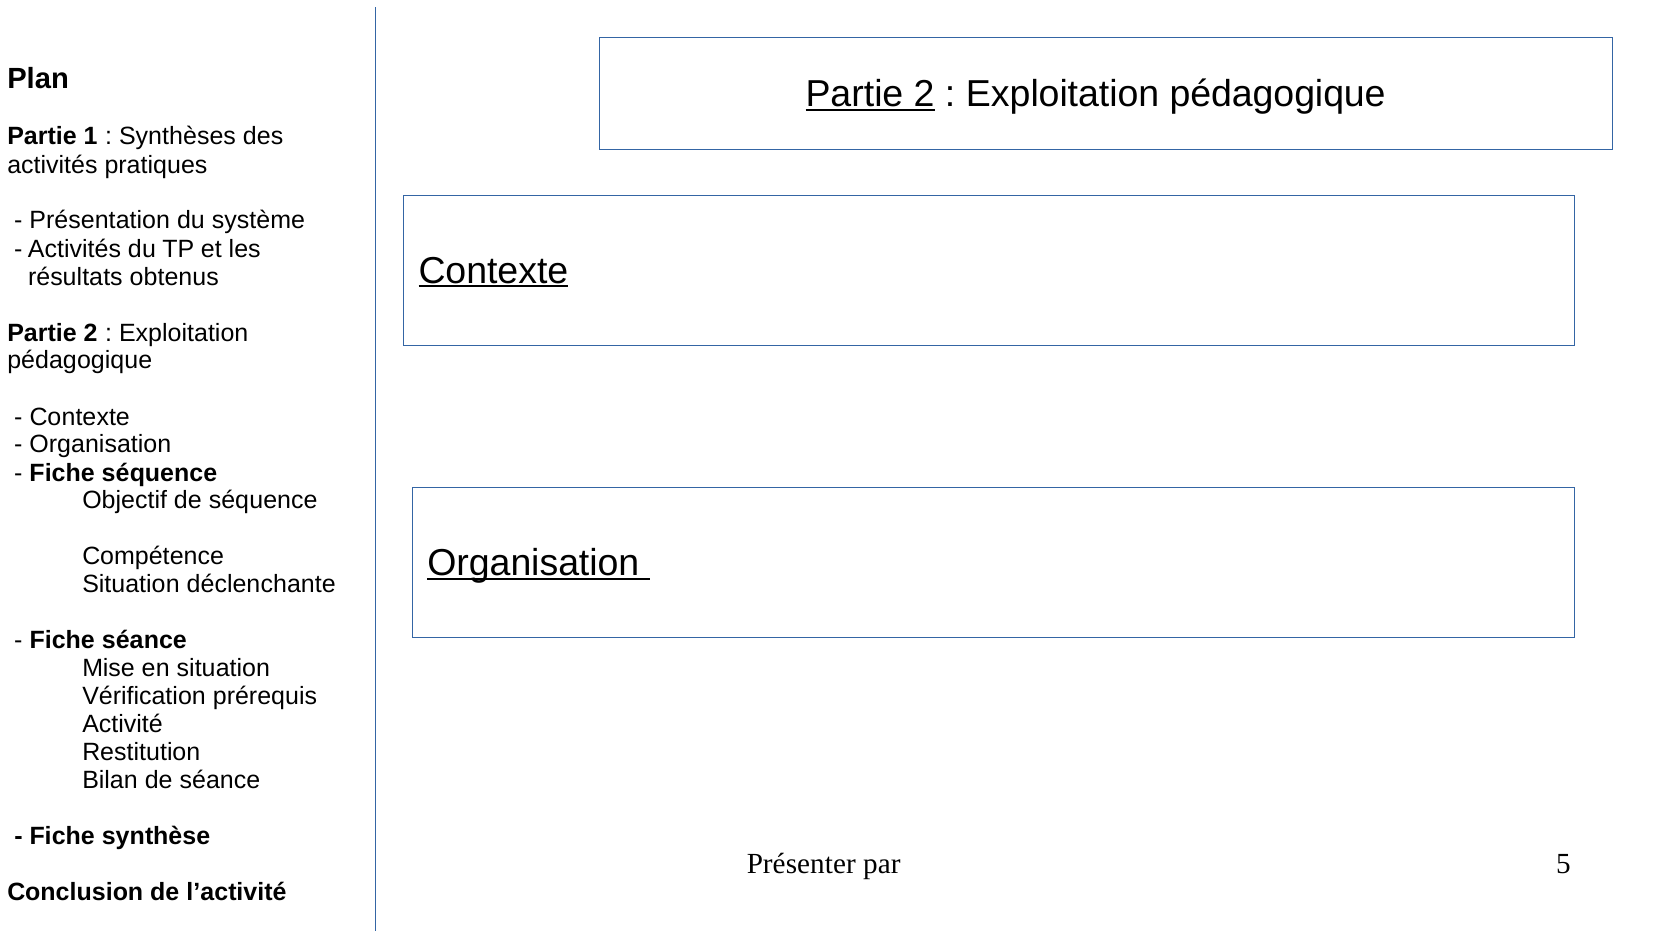

# Plan Partie 1 : Synthèses des activités pratiques - Présentation du système - Activités du TP et les résultats obtenus Partie 2 : Exploitation pédagogique - Contexte - Organisation - Fiche séquence Objectif de séquence Compétence Situation déclenchante - Fiche séance Mise en situation Vérification prérequis Activité Restitution Bilan de séance - Fiche synthèse Conclusion de l’activité
Partie 2 : Exploitation pédagogique
Contexte
Organisation
Présenter par
5